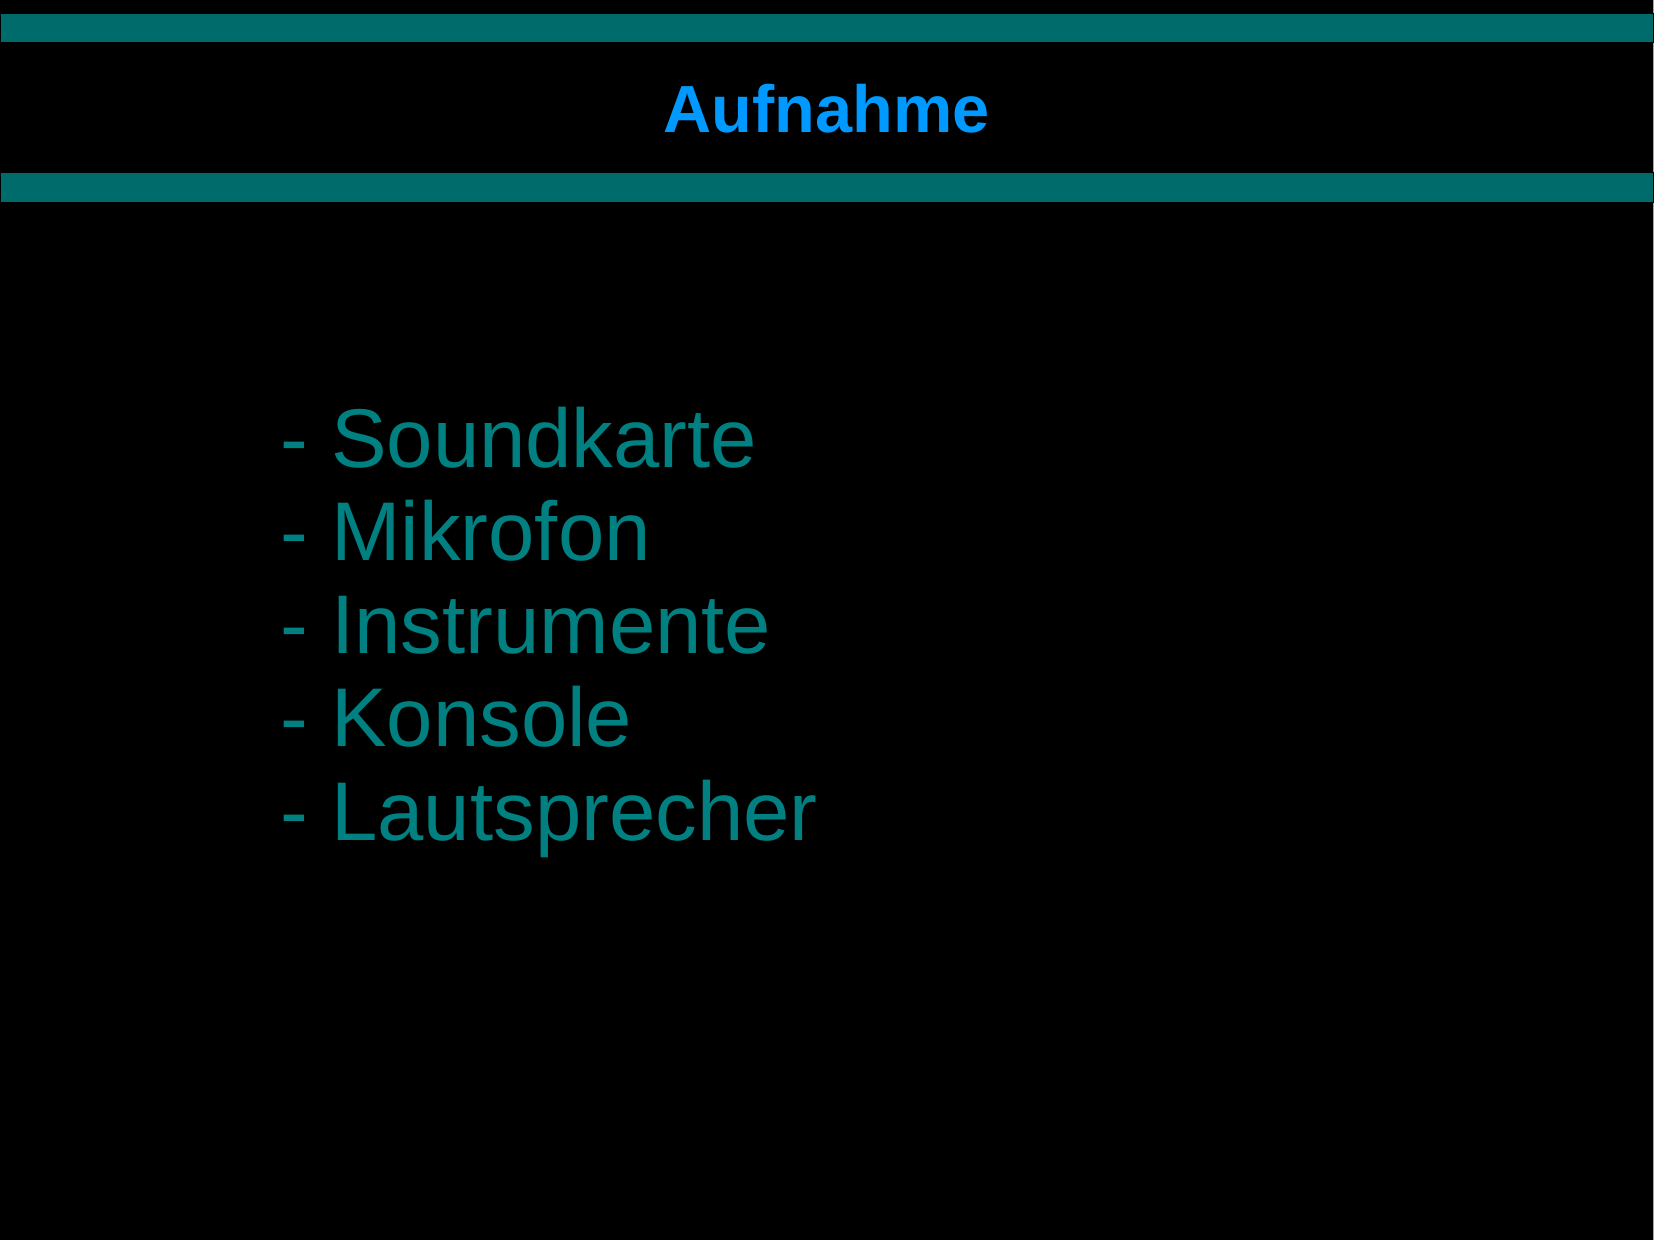

Aufnahme
- Soundkarte
- Mikrofon
- Instrumente
- Konsole
- Lautsprecher